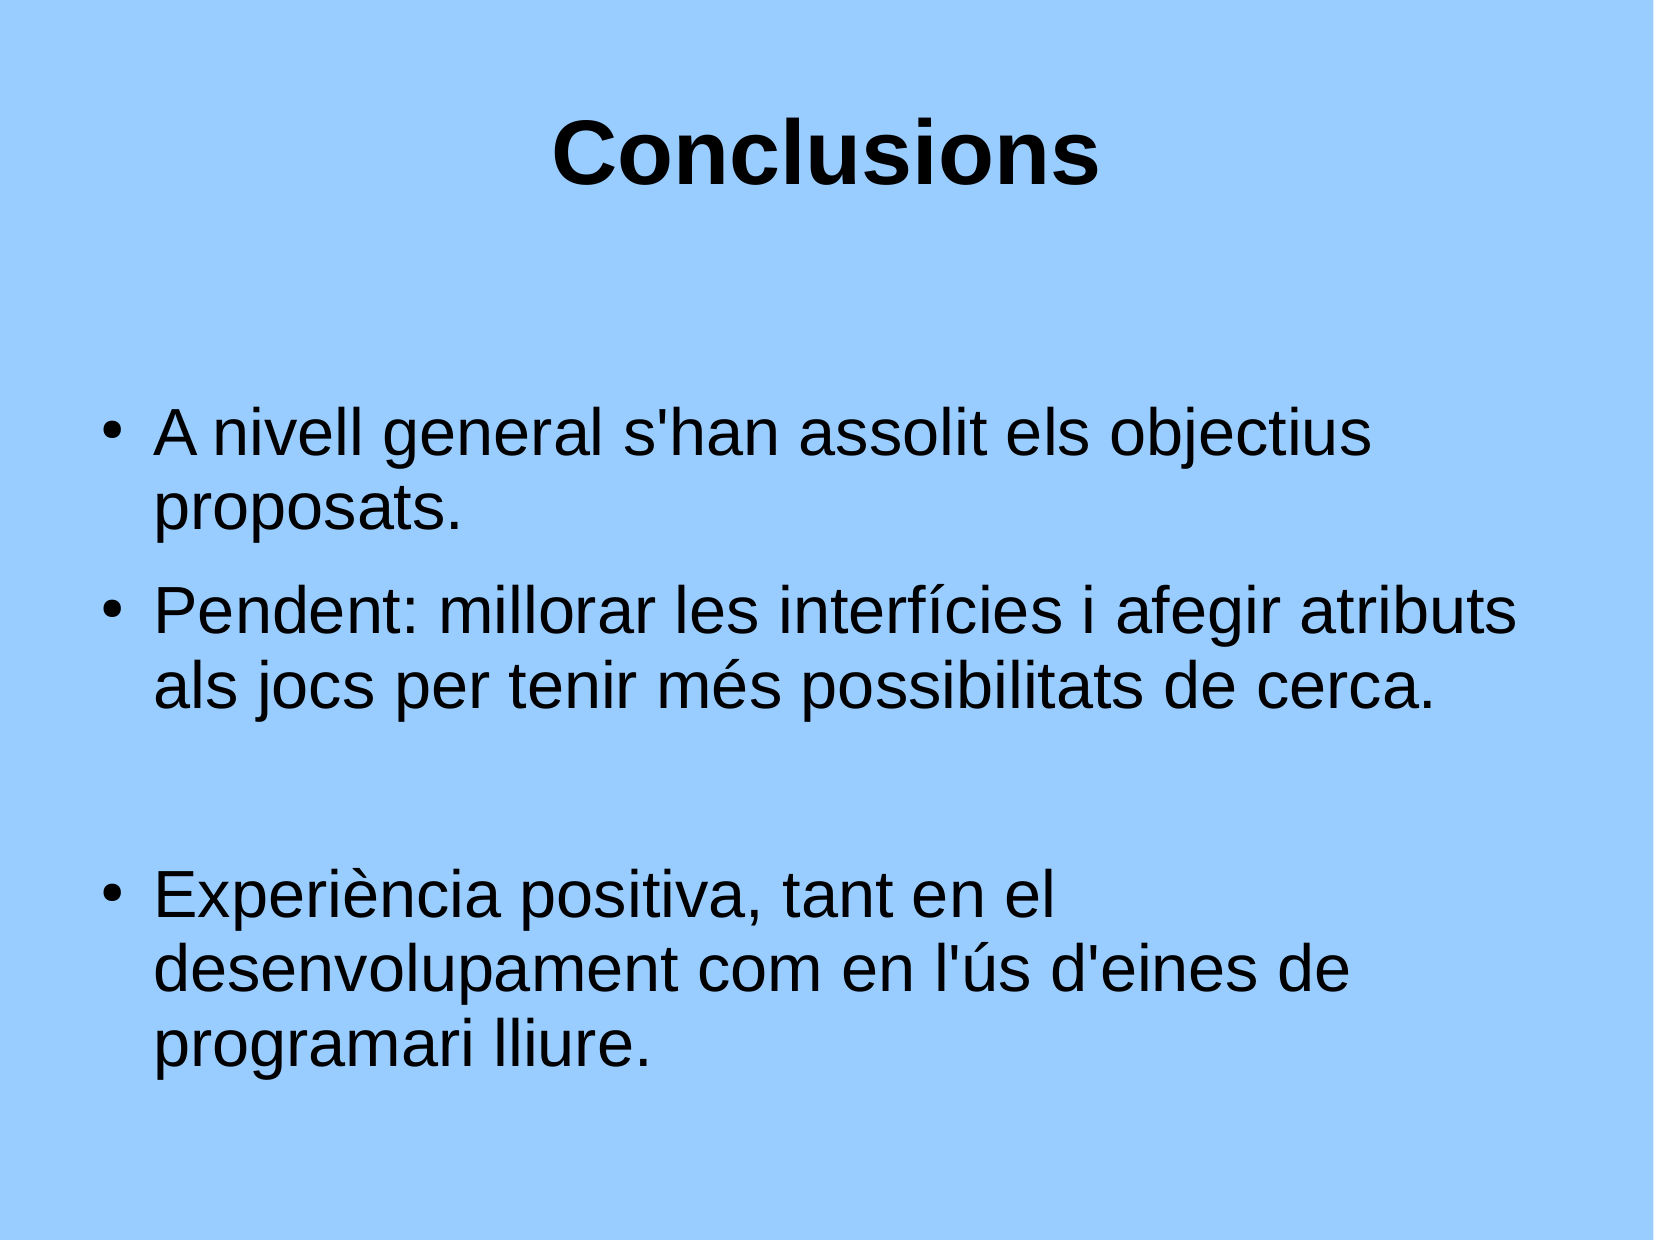

# Conclusions
A nivell general s'han assolit els objectius proposats.
Pendent: millorar les interfícies i afegir atributs als jocs per tenir més possibilitats de cerca.
Experiència positiva, tant en el desenvolupament com en l'ús d'eines de programari lliure.